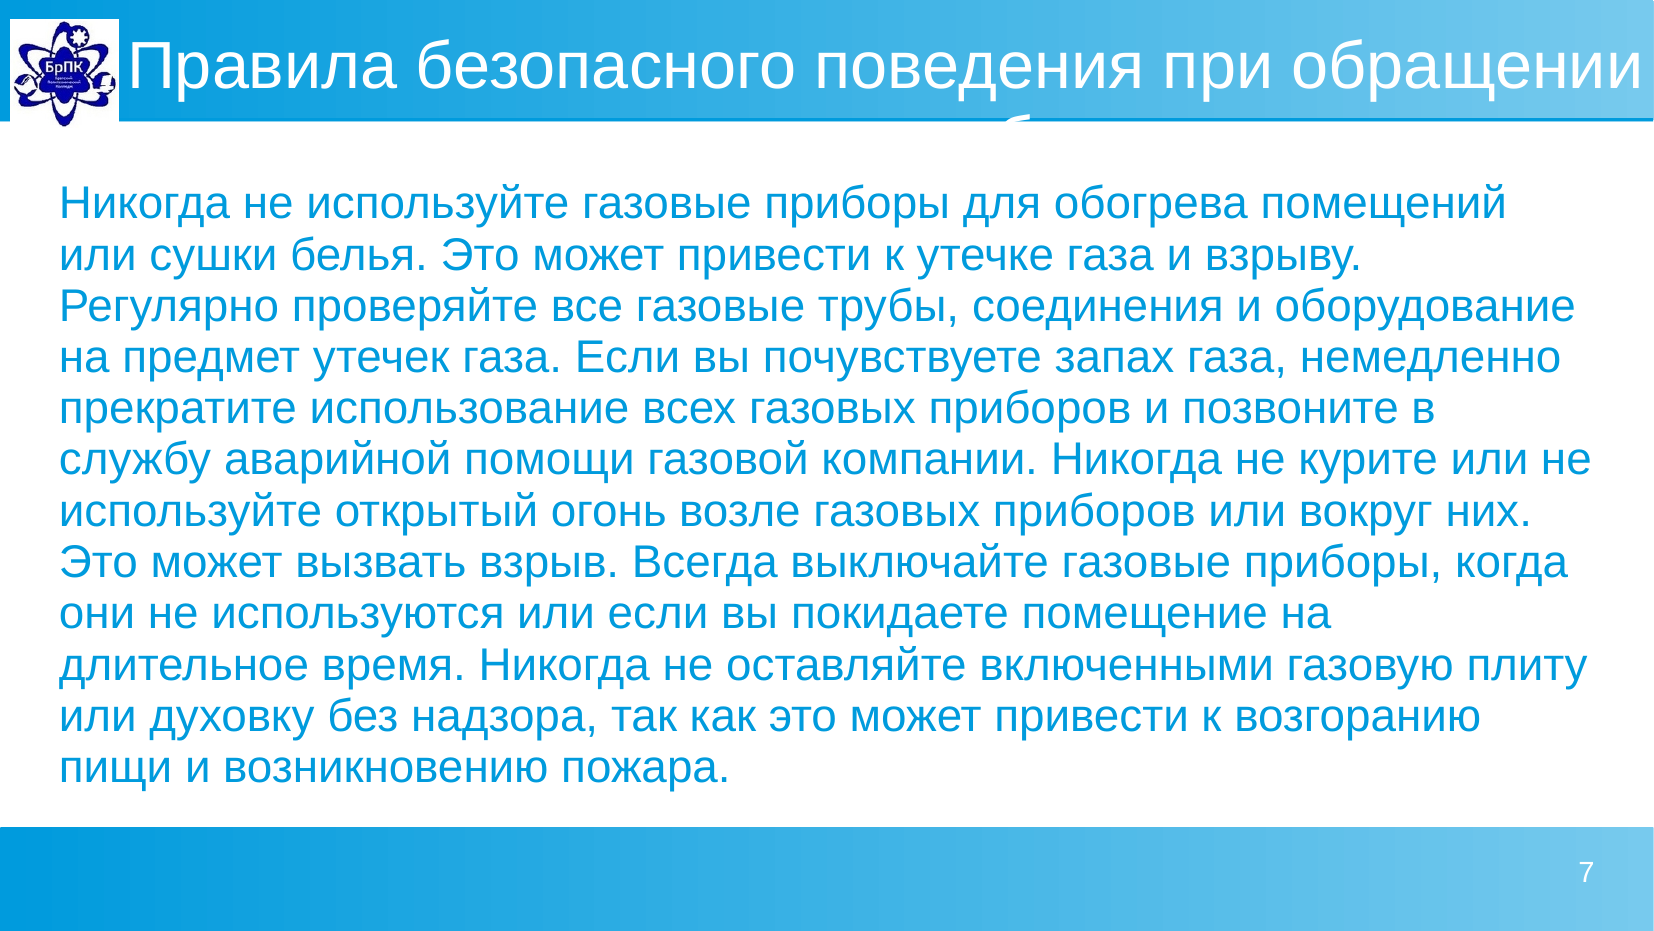

# Правила безопасного поведения при обращении с газовыми приборами:
Никогда не используйте газовые приборы для обогрева помещений или сушки белья. Это может привести к утечке газа и взрыву. Регулярно проверяйте все газовые трубы, соединения и оборудование на предмет утечек газа. Если вы почувствуете запах газа, немедленно прекратите использование всех газовых приборов и позвоните в службу аварийной помощи газовой компании. Никогда не курите или не используйте открытый огонь возле газовых приборов или вокруг них. Это может вызвать взрыв. Всегда выключайте газовые приборы, когда они не используются или если вы покидаете помещение на длительное время. Никогда не оставляйте включенными газовую плиту или духовку без надзора, так как это может привести к возгоранию пищи и возникновению пожара.
7